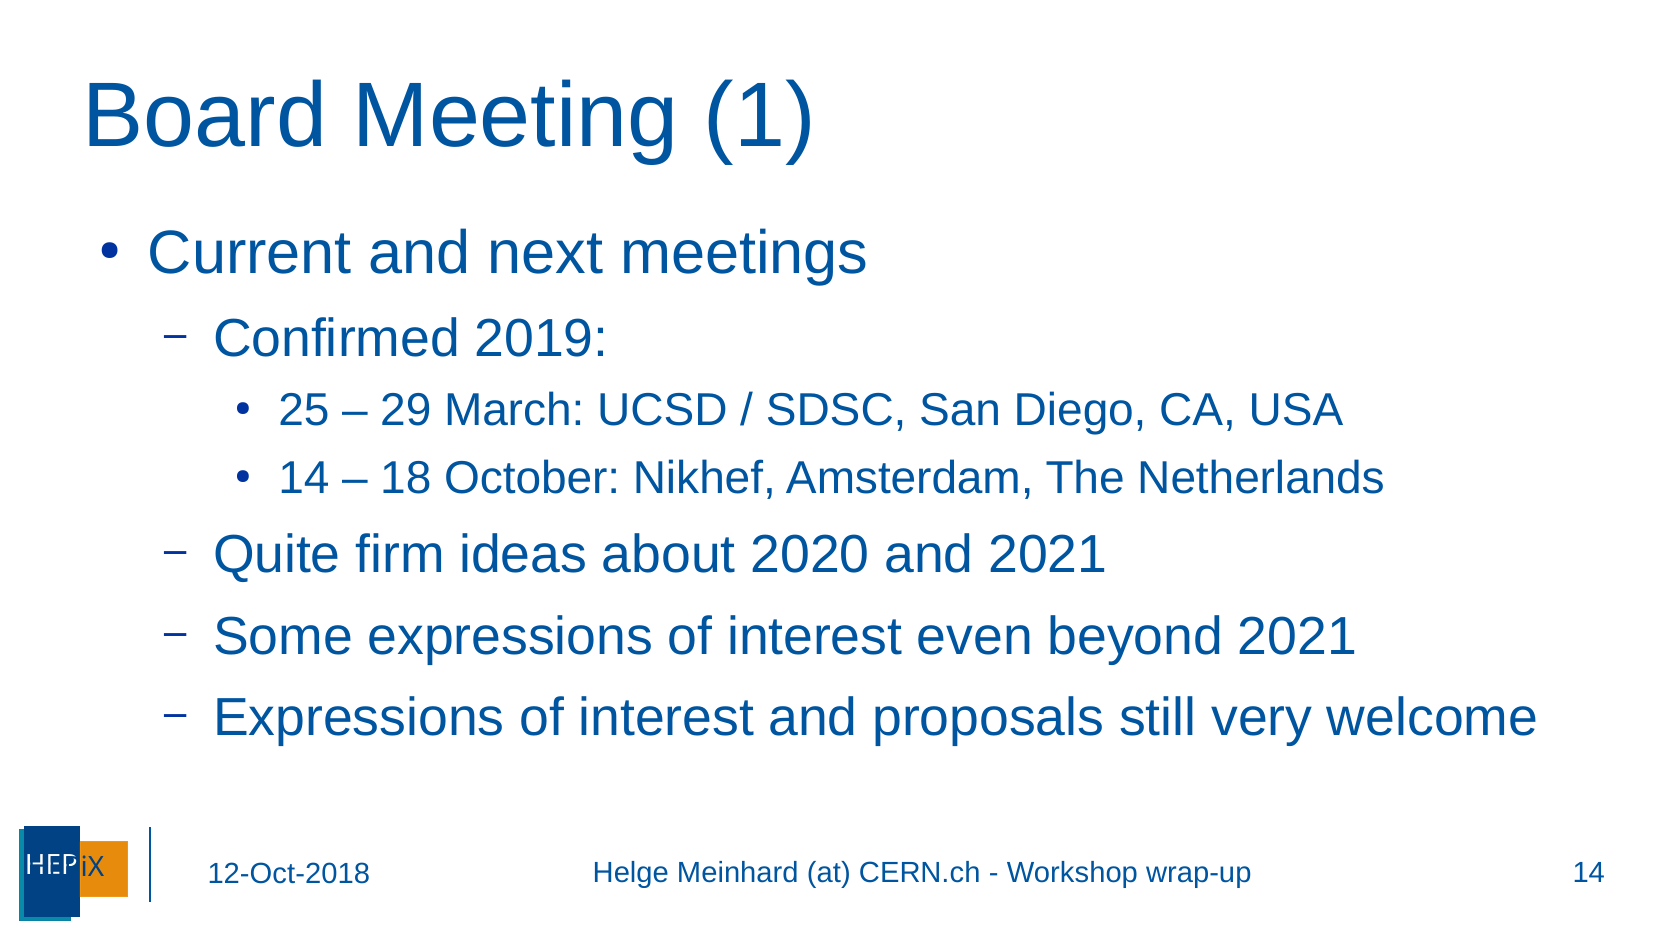

# Board Meeting (1)
Current and next meetings
Confirmed 2019:
25 – 29 March: UCSD / SDSC, San Diego, CA, USA
14 – 18 October: Nikhef, Amsterdam, The Netherlands
Quite firm ideas about 2020 and 2021
Some expressions of interest even beyond 2021
Expressions of interest and proposals still very welcome
Helge Meinhard (at) CERN.ch - Workshop wrap-up
14
12-Oct-2018